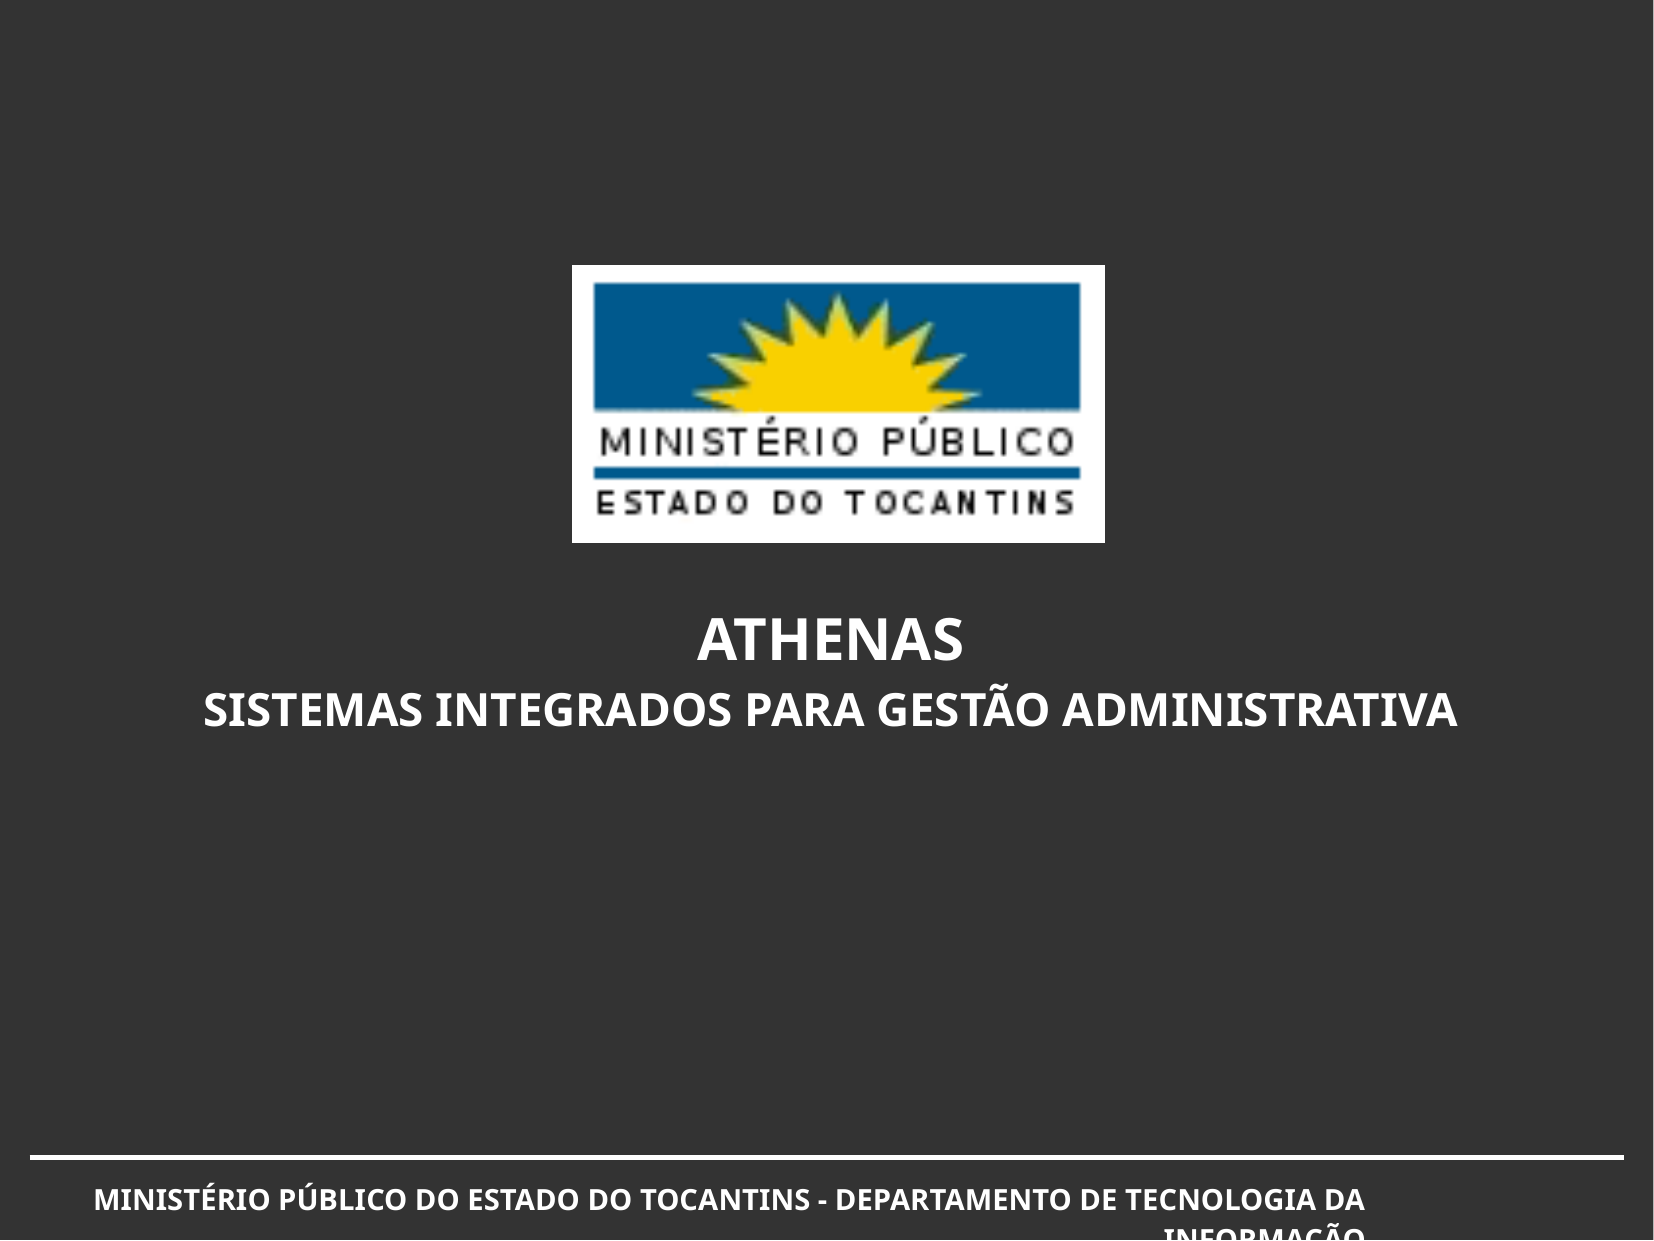

ATHENAS
SISTEMAS INTEGRADOS PARA GESTÃO ADMINISTRATIVA
MINISTÉRIO PÚBLICO DO ESTADO DO TOCANTINS - DEPARTAMENTO DE TECNOLOGIA DA INFORMAÇÃO